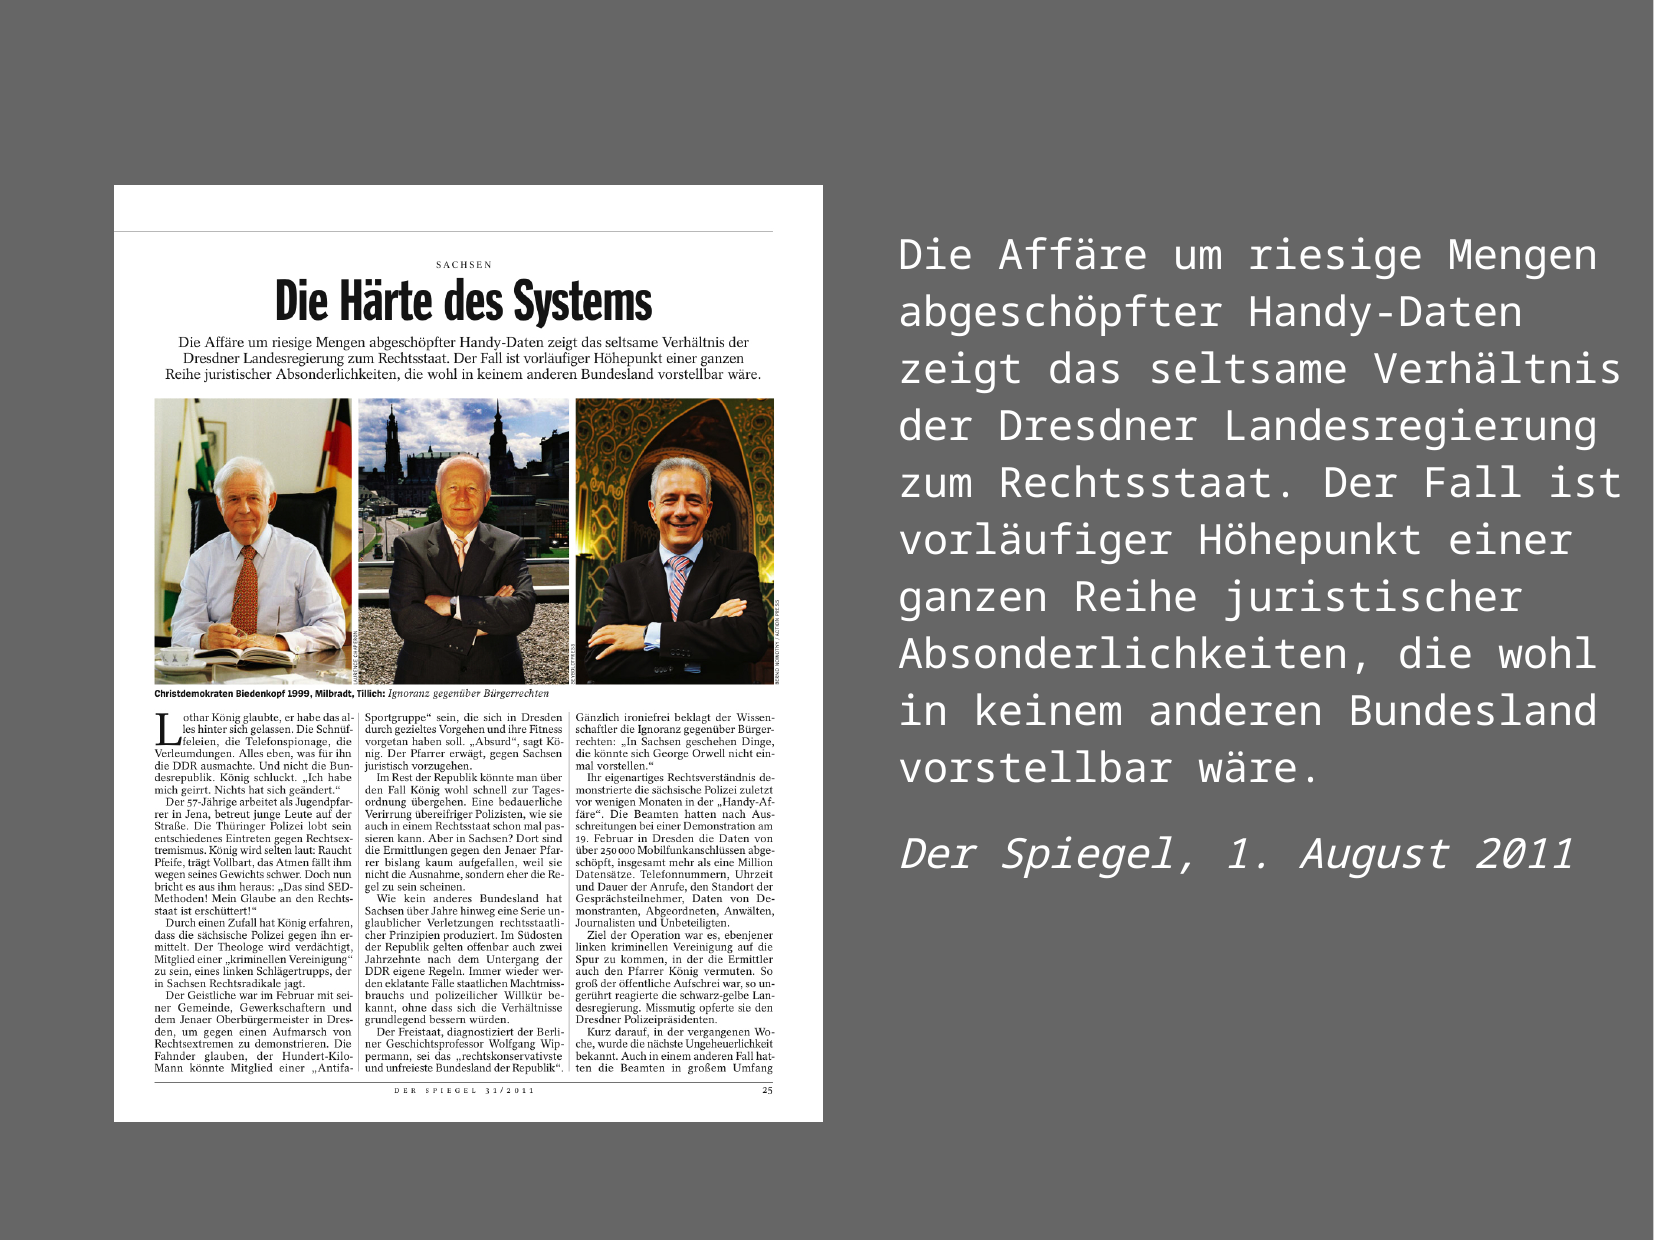

#
Die Affäre um riesige Mengen abgeschöpfter Handy-Daten zeigt das seltsame Verhältnis der Dresdner Landesregierung zum Rechtsstaat. Der Fall ist vorläufiger Höhepunkt einer ganzen Reihe juristischer Absonderlichkeiten, die wohl in keinem anderen Bundesland vorstellbar wäre.
Der Spiegel, 1. August 2011